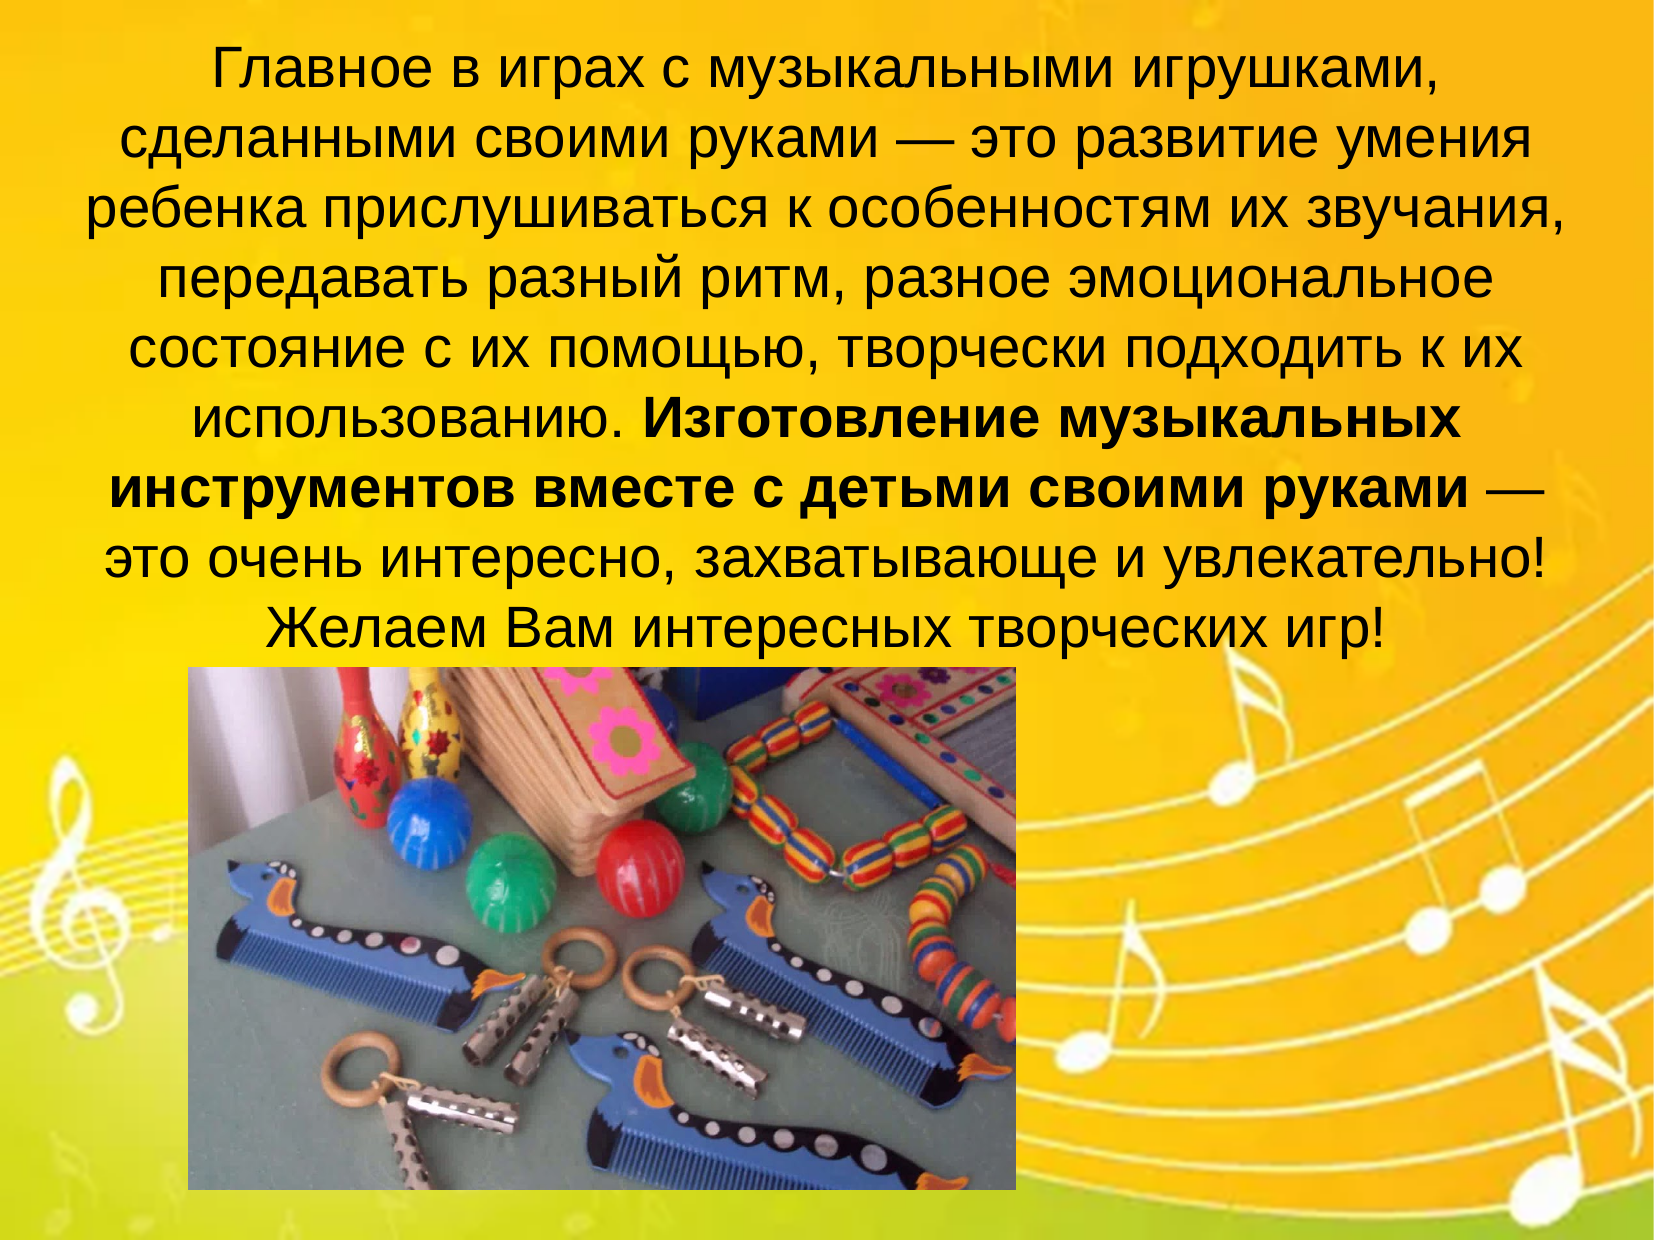

# Главное в играх с музыкальными игрушками, сделанными своими руками — это развитие умения ребенка прислушиваться к особенностям их звучания, передавать разный ритм, разное эмоциональное состояние с их помощью, творчески подходить к их использованию. Изготовление музыкальных инструментов вместе с детьми своими руками — это очень интересно, захватывающе и увлекательно! Желаем Вам интересных творческих игр!